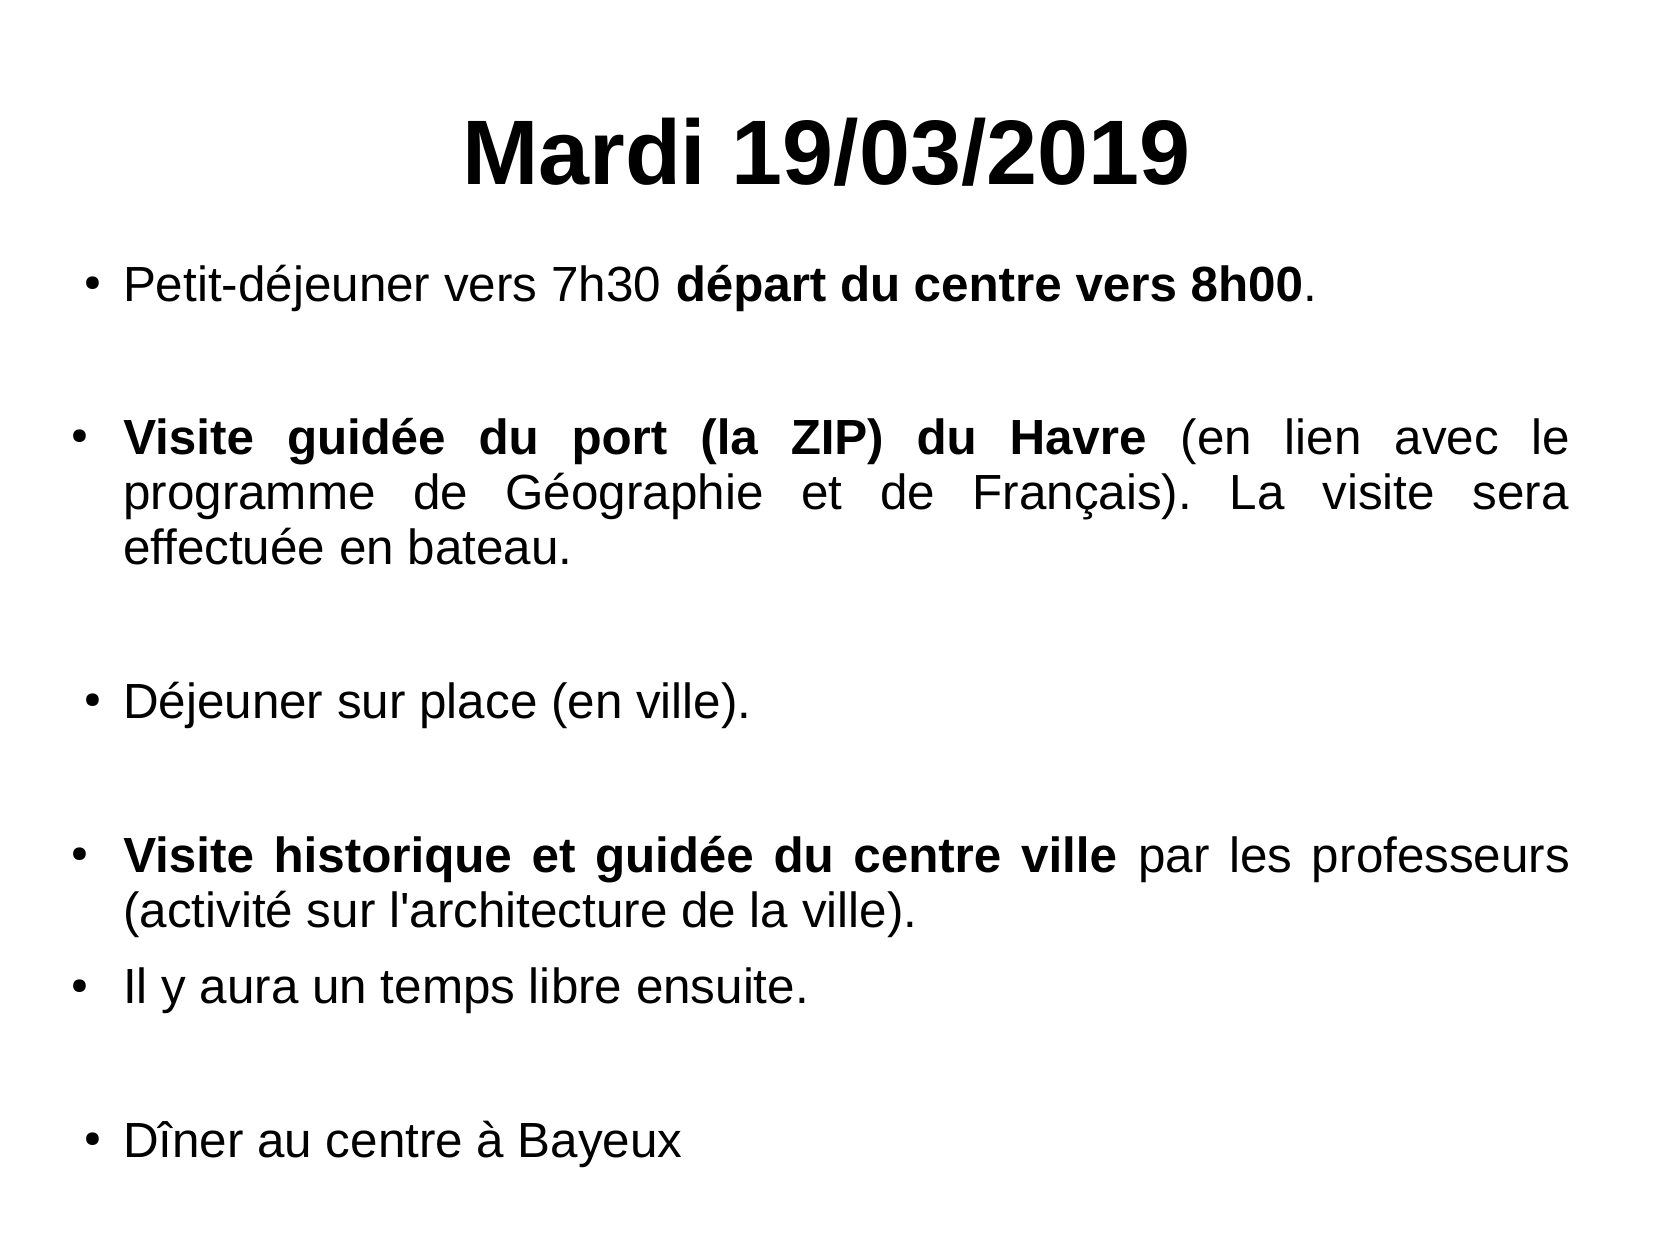

# Mardi 19/03/2019
Petit-déjeuner vers 7h30 départ du centre vers 8h00.
Visite guidée du port (la ZIP) du Havre (en lien avec le programme de Géographie et de Français). La visite sera effectuée en bateau.
Déjeuner sur place (en ville).
Visite historique et guidée du centre ville par les professeurs (activité sur l'architecture de la ville).
Il y aura un temps libre ensuite.
Dîner au centre à Bayeux